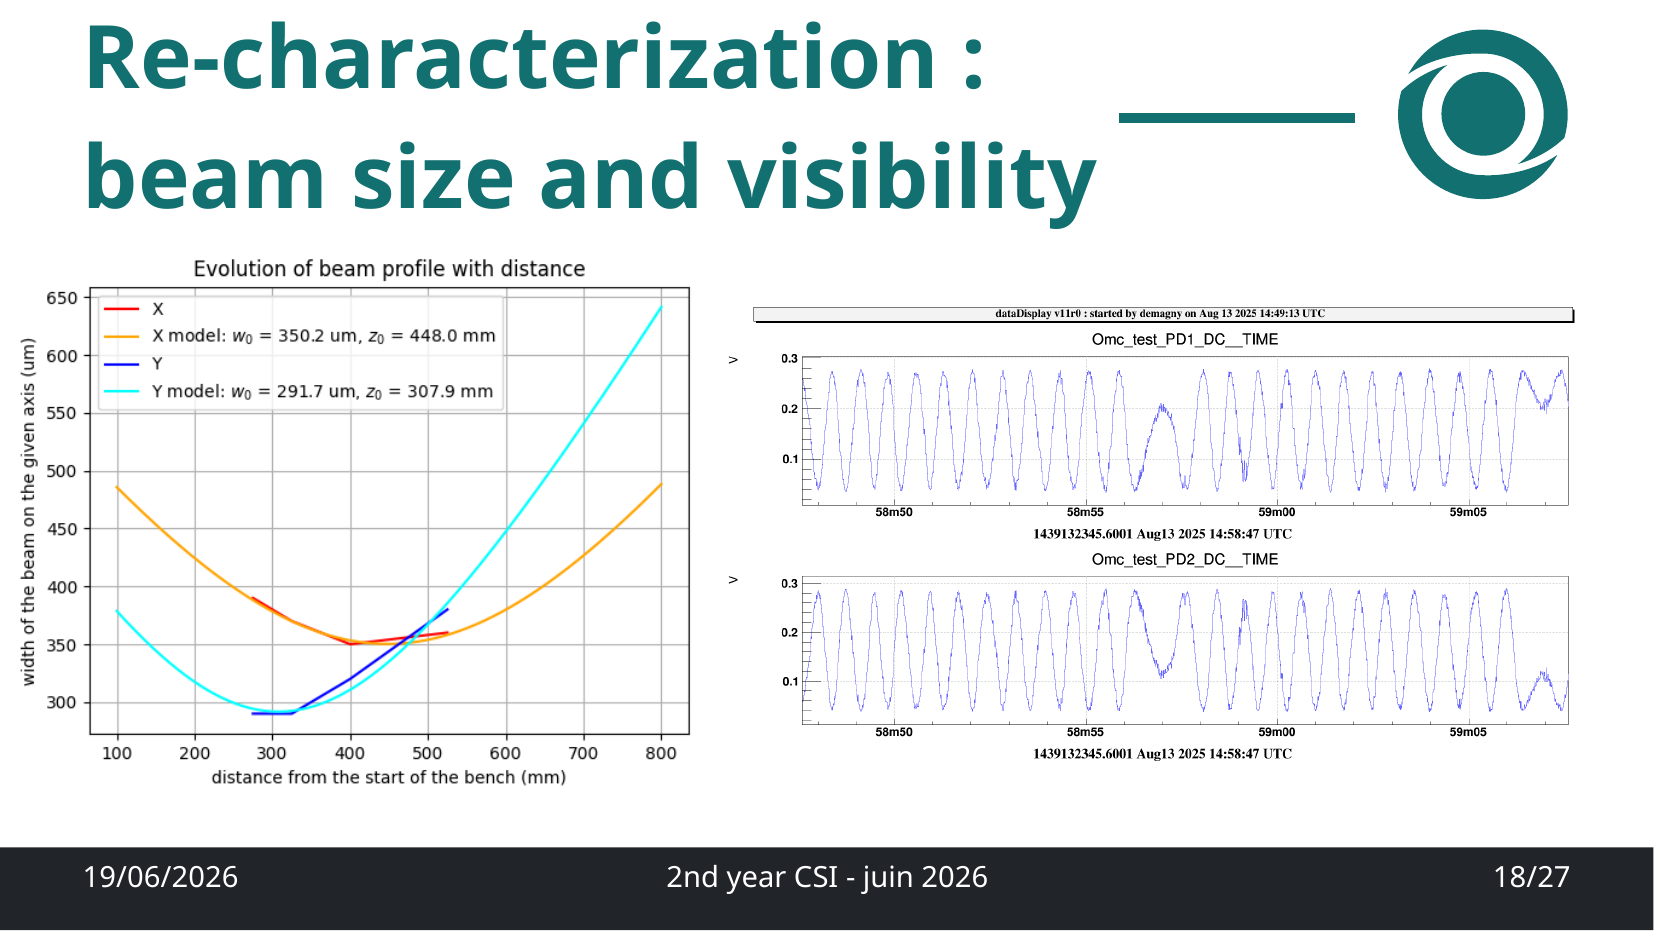

# Re-characterization : beam size and visibility
19/06/2026
2nd year CSI - juin 2026
18